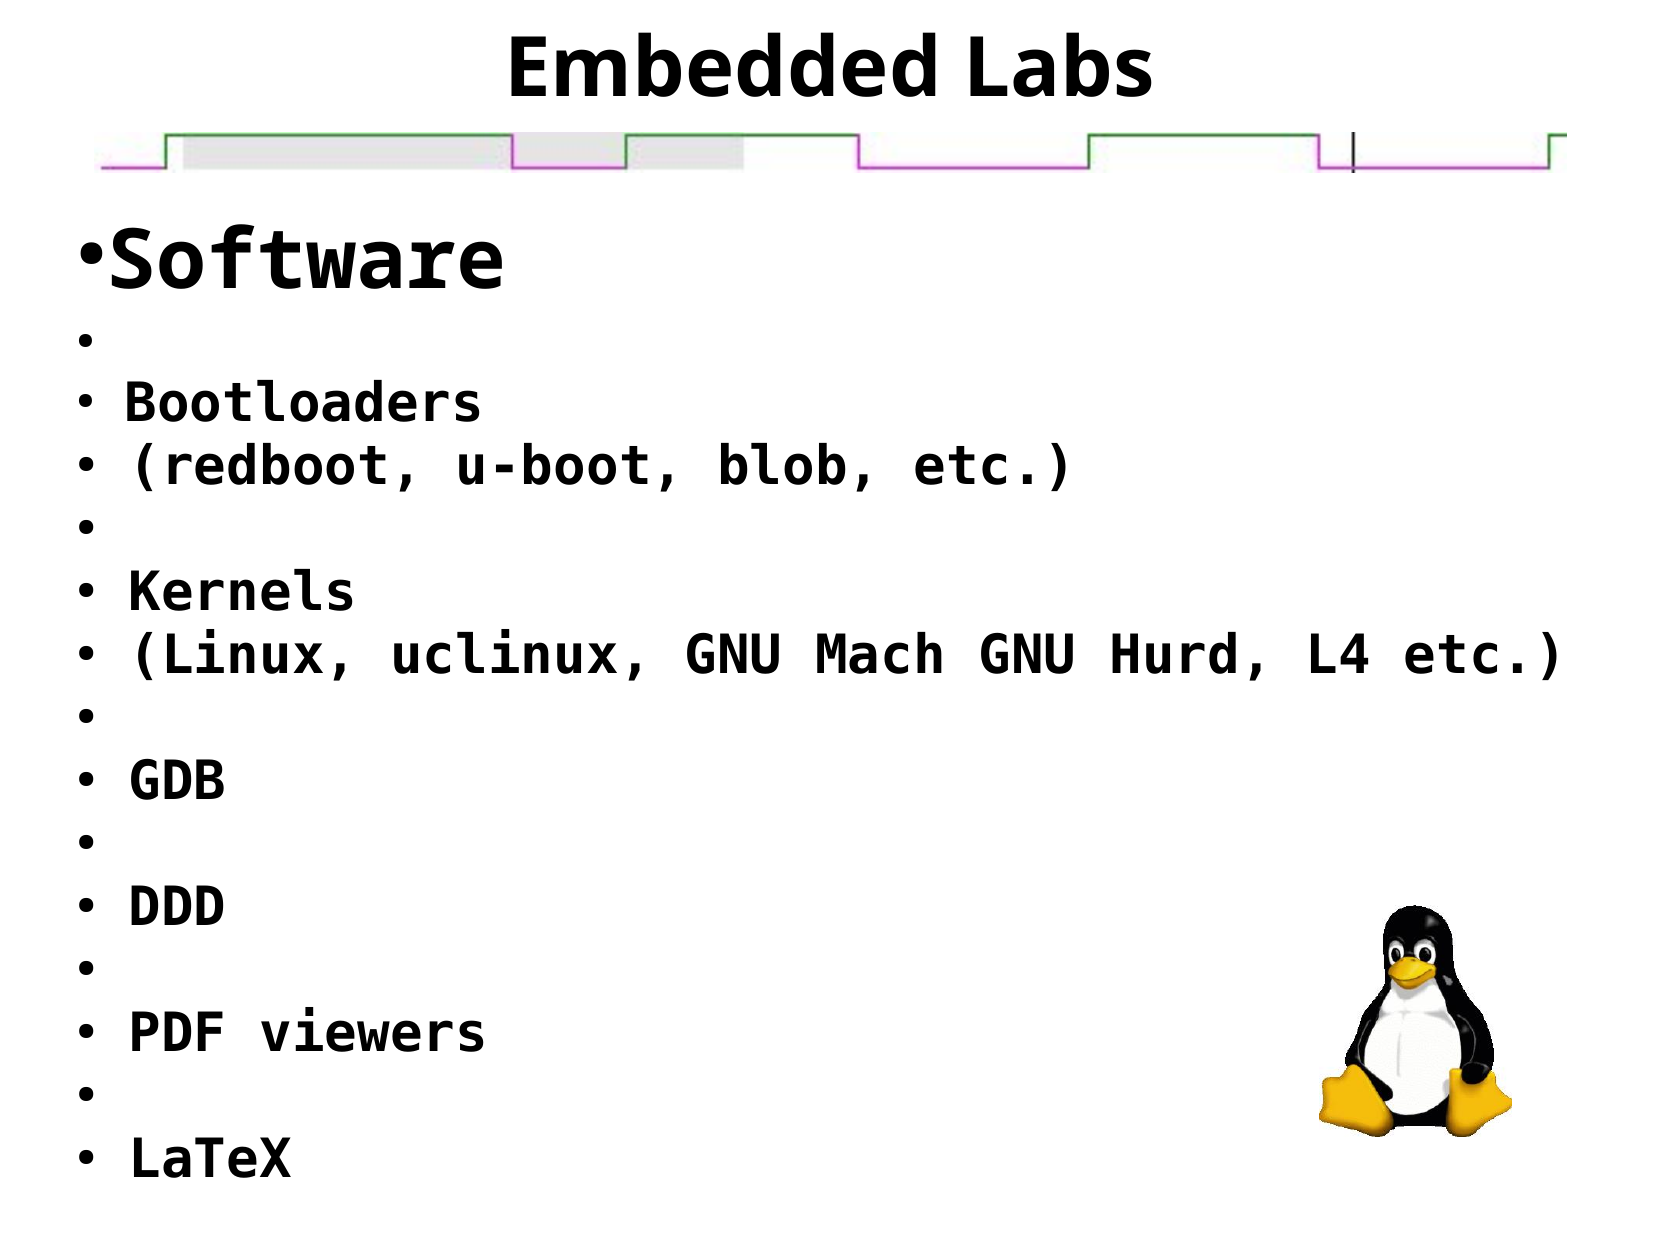

Embedded Labs
Software
 Bootloaders
 (redboot, u-boot, blob, etc.)
 Kernels
 (Linux, uclinux, GNU Mach GNU Hurd, L4 etc.)
 GDB
 DDD
 PDF viewers
 LaTeX